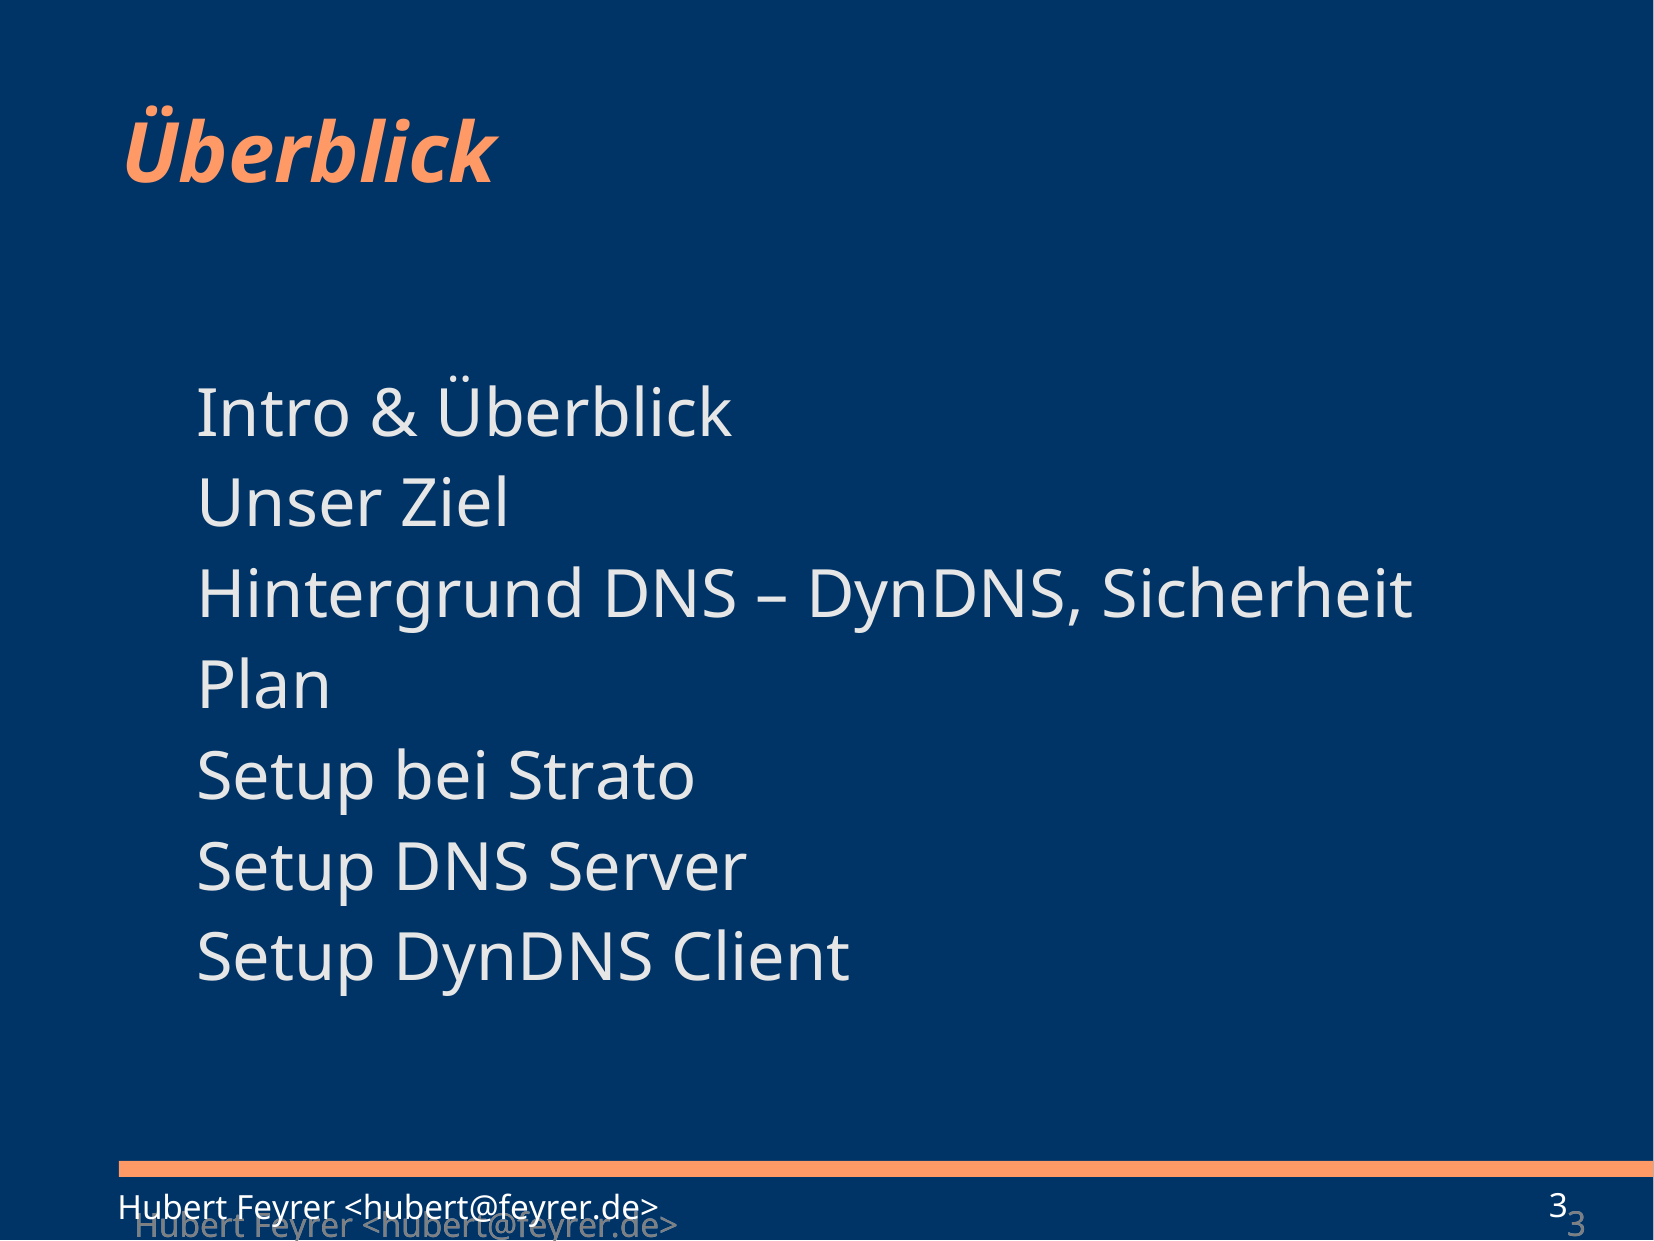

# Überblick
Intro & Überblick
Unser Ziel
Hintergrund DNS – DynDNS, Sicherheit
Plan
Setup bei Strato
Setup DNS Server
Setup DynDNS Client